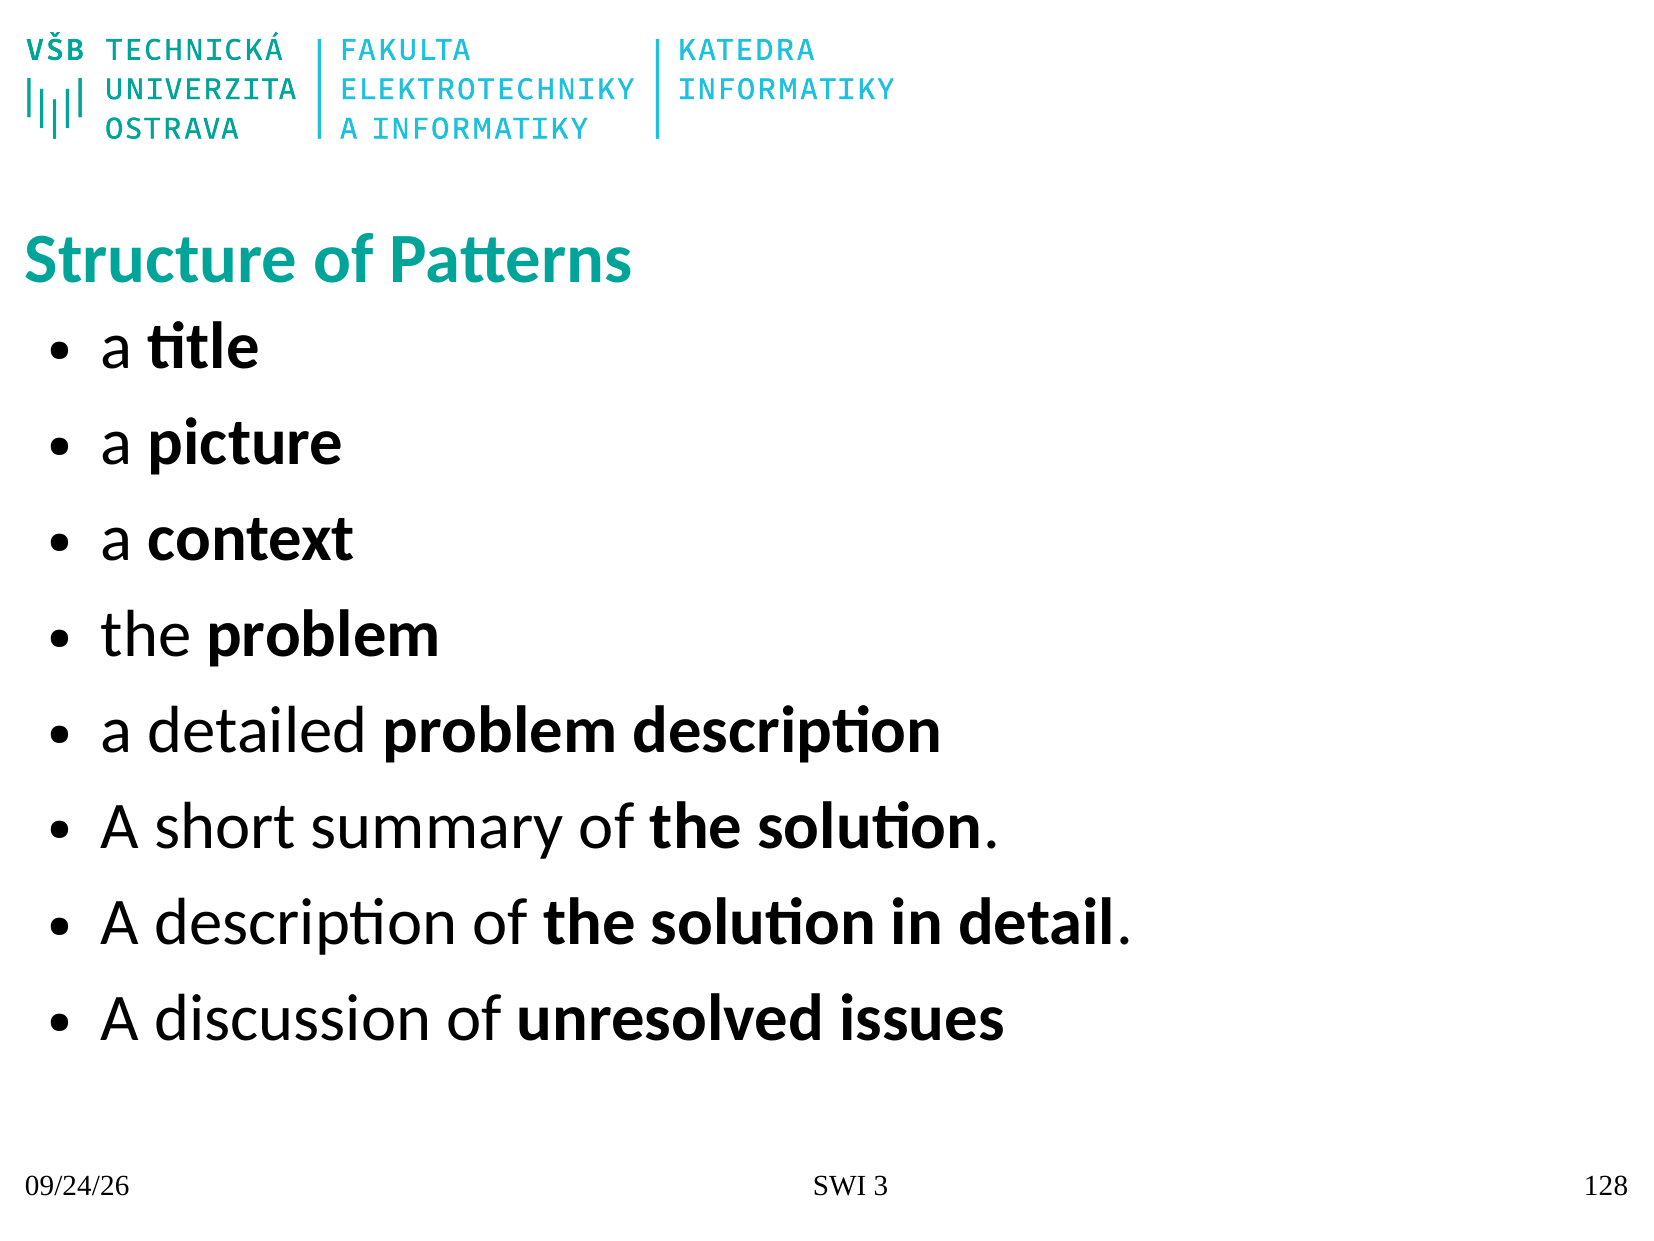

# Structure of Patterns
a title
a picture
a context
the problem
a detailed problem description
A short summary of the solution.
A description of the solution in detail.
A discussion of unresolved issues
SWI 3
128